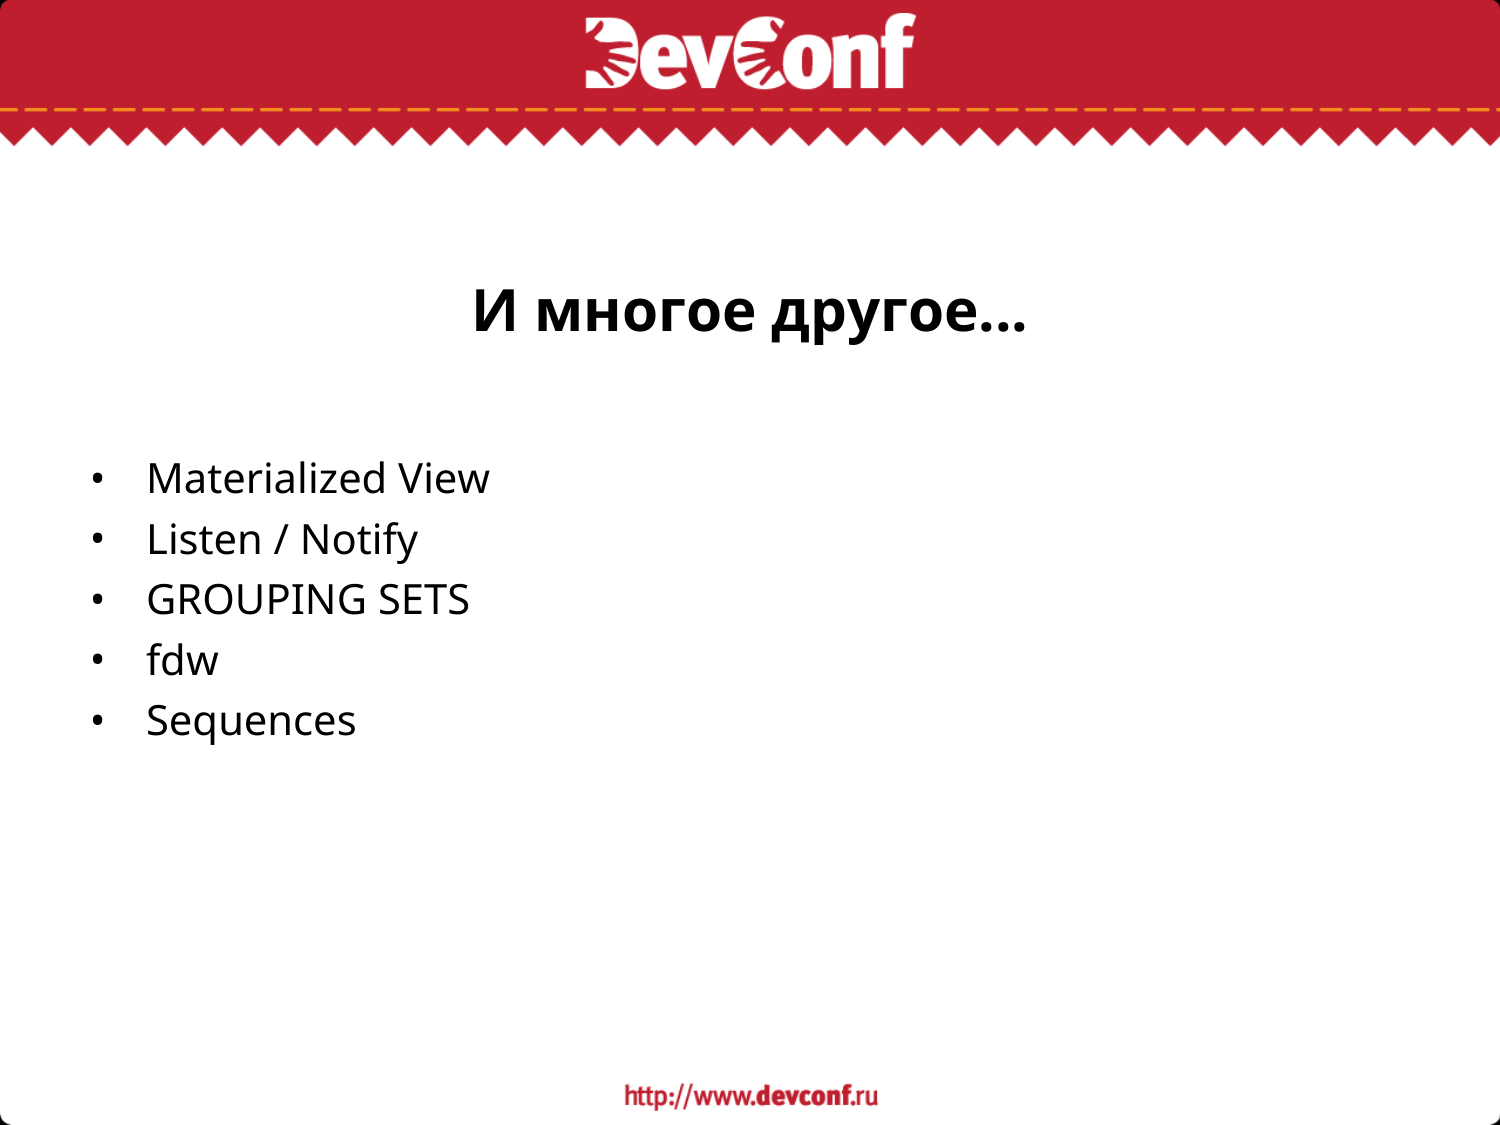

# И многое другое...
Materialized View
Listen / Notify
GROUPING SETS
fdw
Sequences